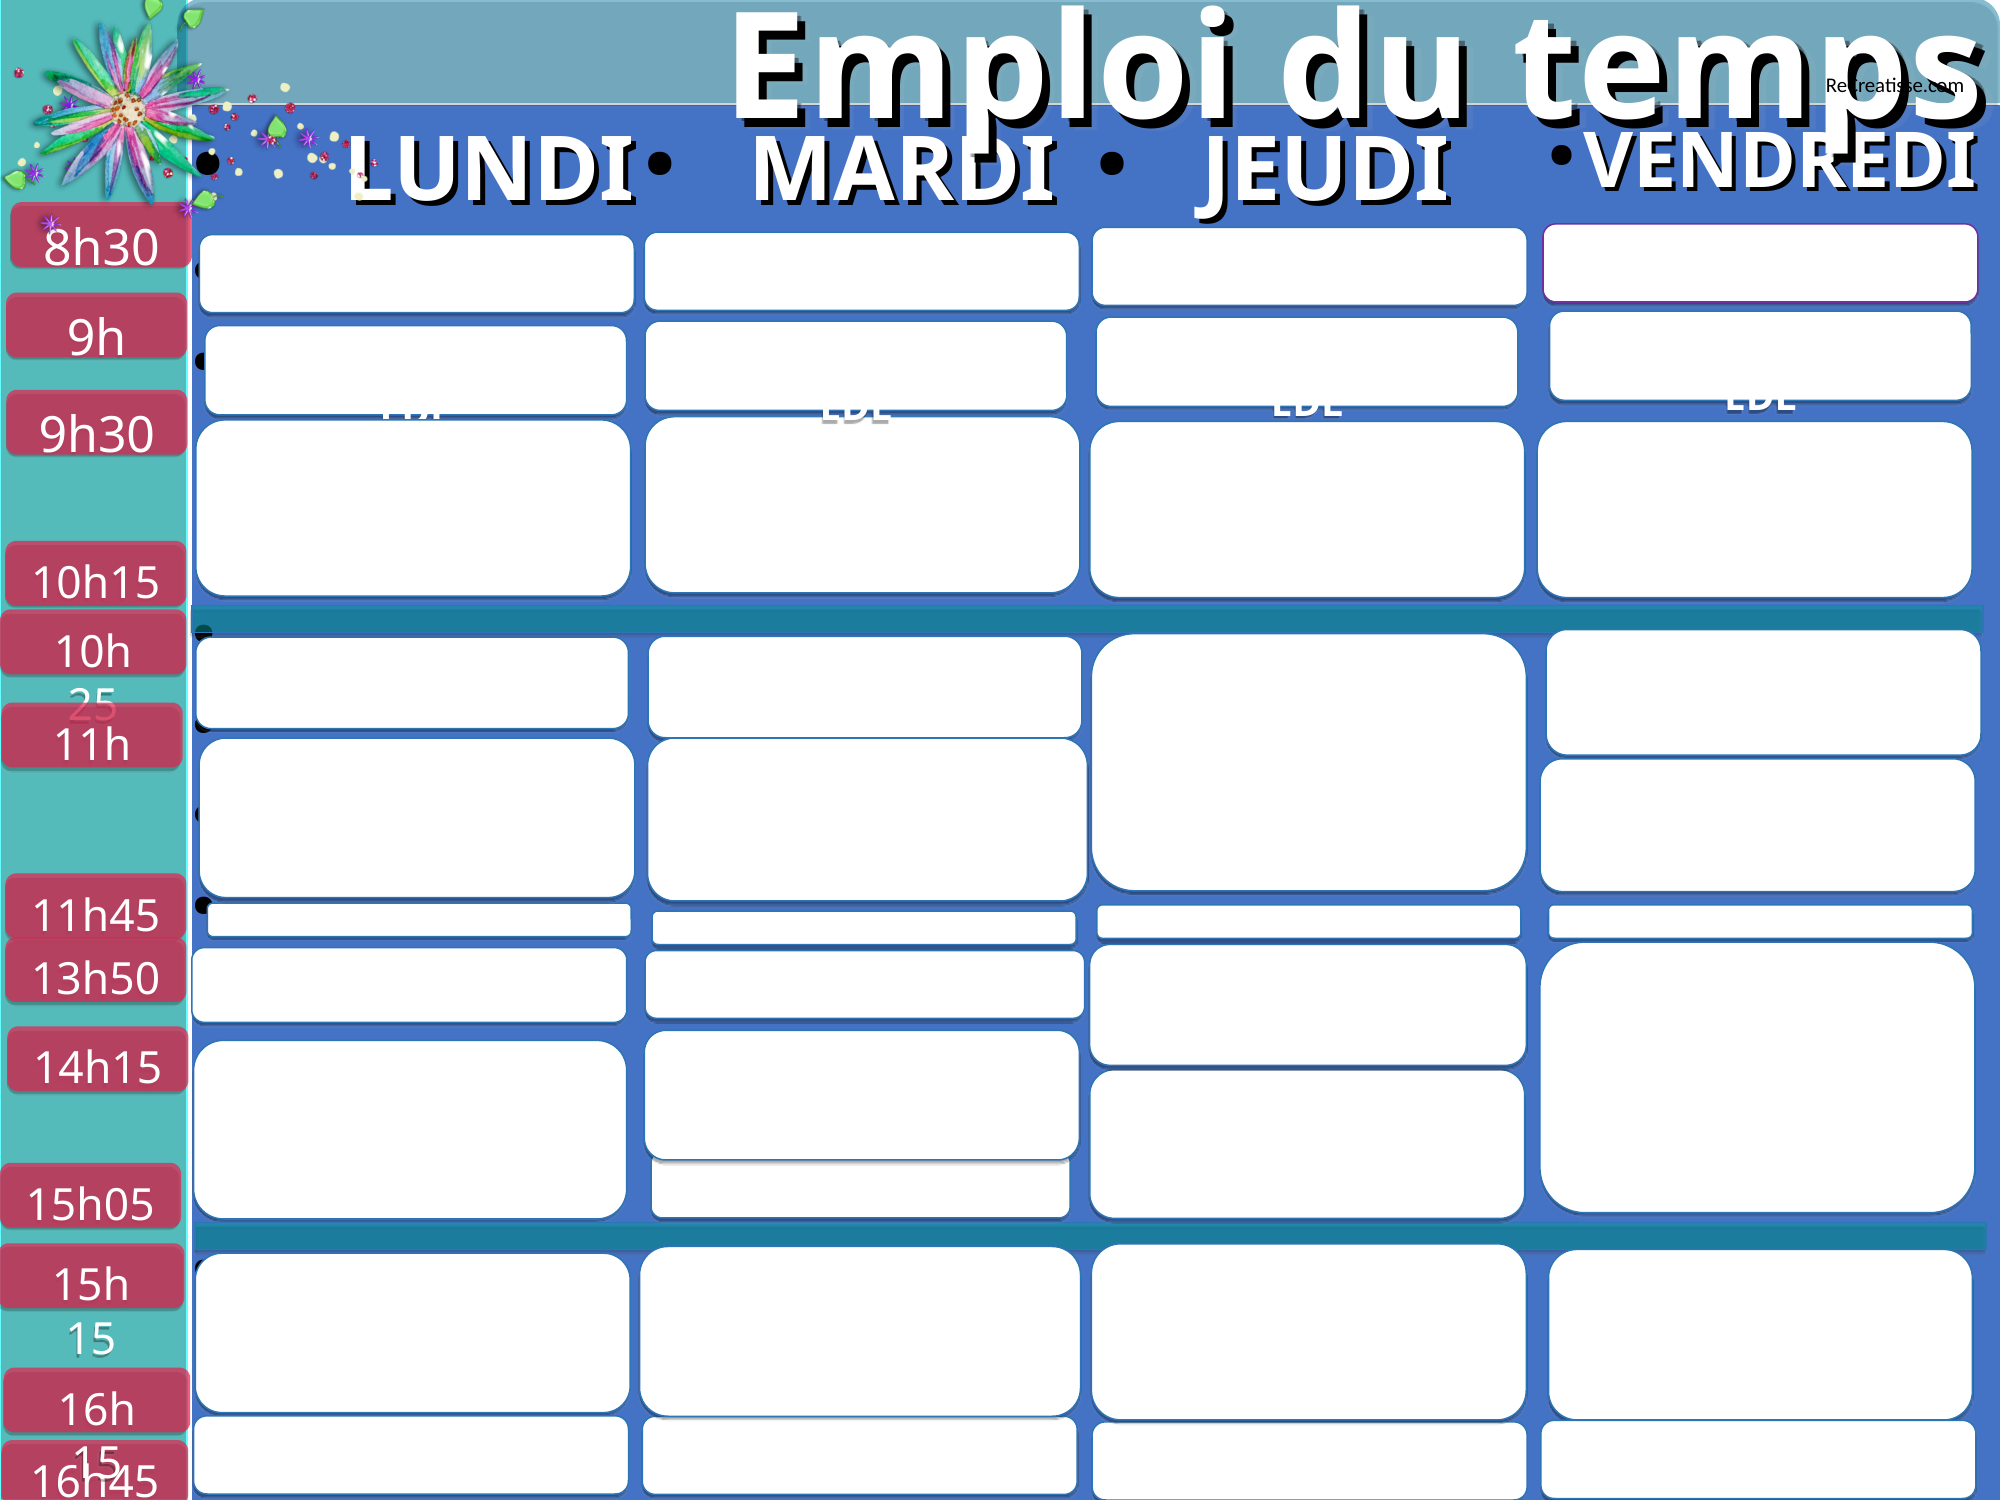

Emploi du temps
ReCreatisse.com
| LUNDI | MARDI | JEUDI | VENDREDI |
| --- | --- | --- | --- |
| | | | |
| | | | |
| | | | |
| | | | |
8h30
Rituels
Rituels
Rituels
Rituels
9h
Temps collectif
EDL
Temps collectif
EDL
Temps collectif
EDL
Temps collectif
EDL
9h30
10h15
10h 25
11h
11h45
13h50
14h15
15h05
15h 15
16h 15
16h45